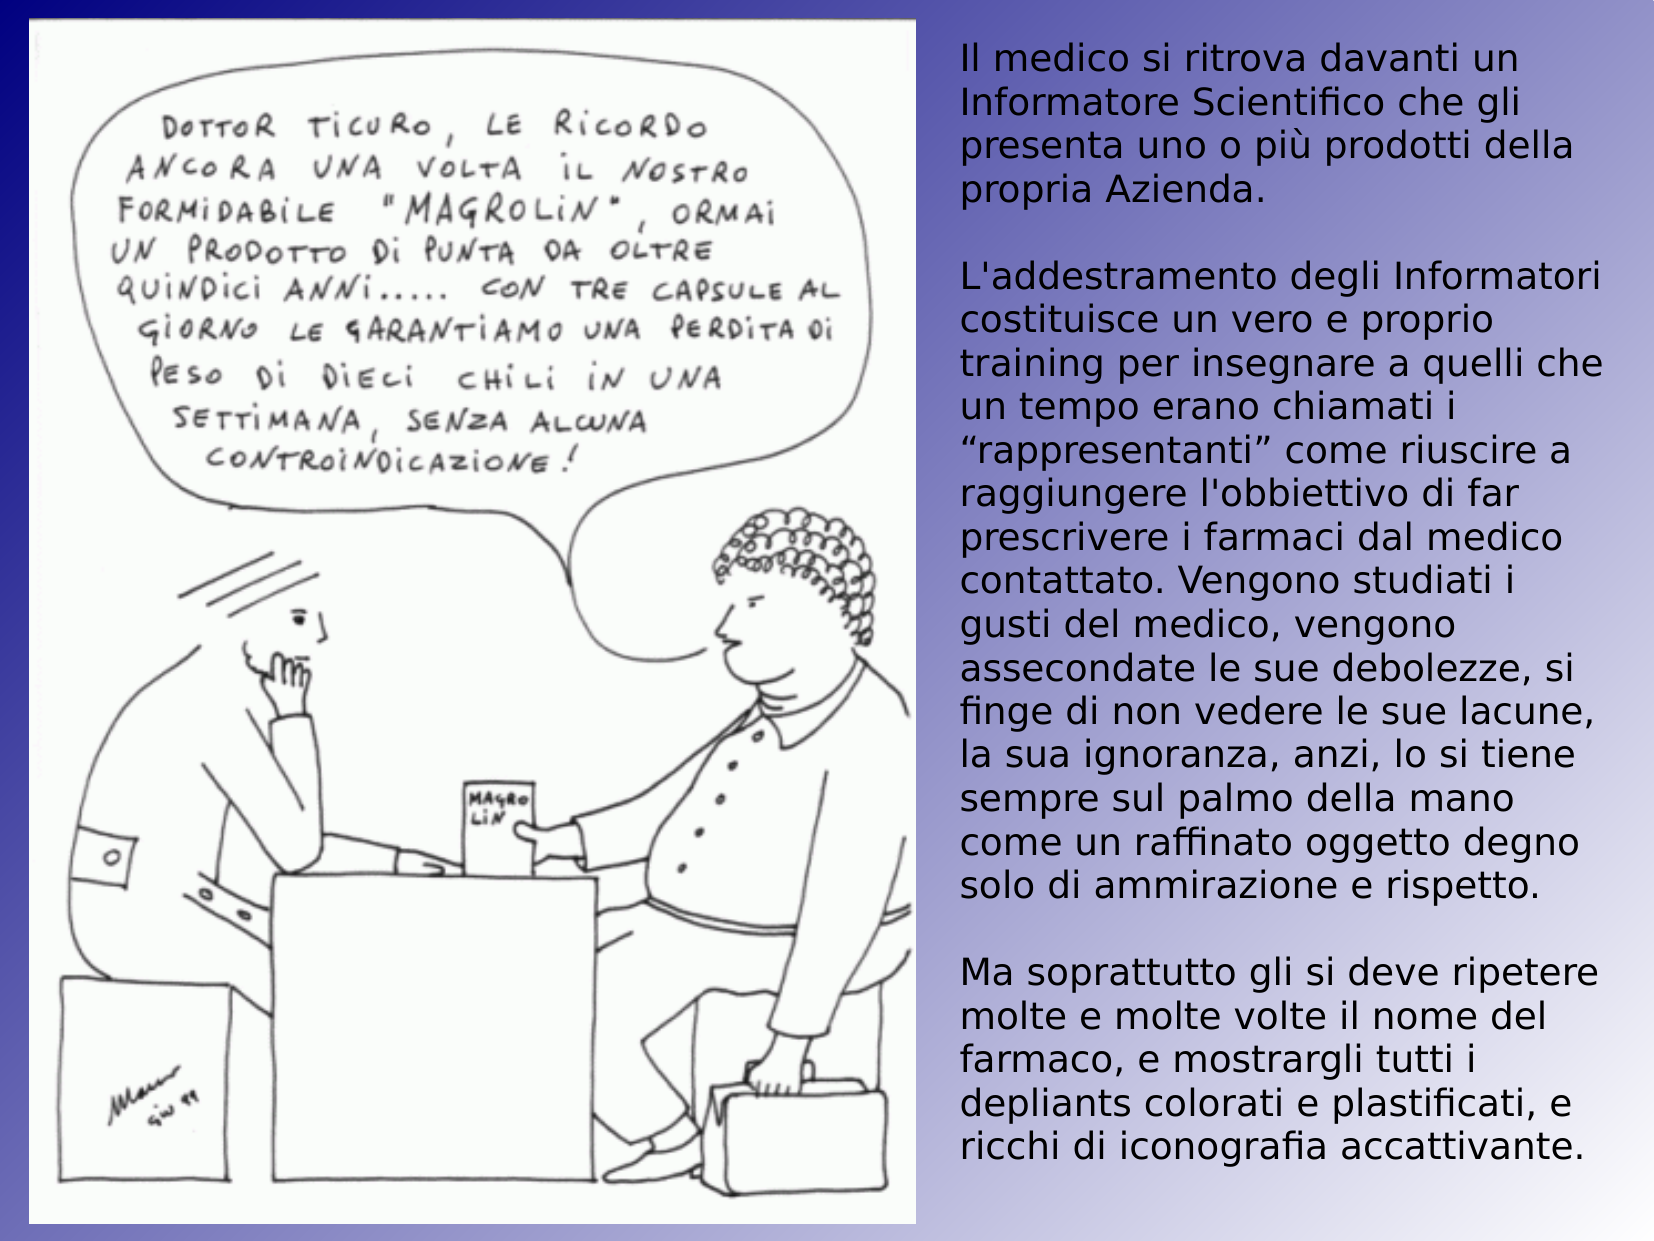

Il medico si ritrova davanti un Informatore Scientifico che gli presenta uno o più prodotti della propria Azienda.
L'addestramento degli Informatori costituisce un vero e proprio training per insegnare a quelli che un tempo erano chiamati i “rappresentanti” come riuscire a raggiungere l'obbiettivo di far prescrivere i farmaci dal medico contattato. Vengono studiati i gusti del medico, vengono assecondate le sue debolezze, si finge di non vedere le sue lacune, la sua ignoranza, anzi, lo si tiene sempre sul palmo della mano come un raffinato oggetto degno solo di ammirazione e rispetto.
Ma soprattutto gli si deve ripetere molte e molte volte il nome del farmaco, e mostrargli tutti i depliants colorati e plastificati, e ricchi di iconografia accattivante.